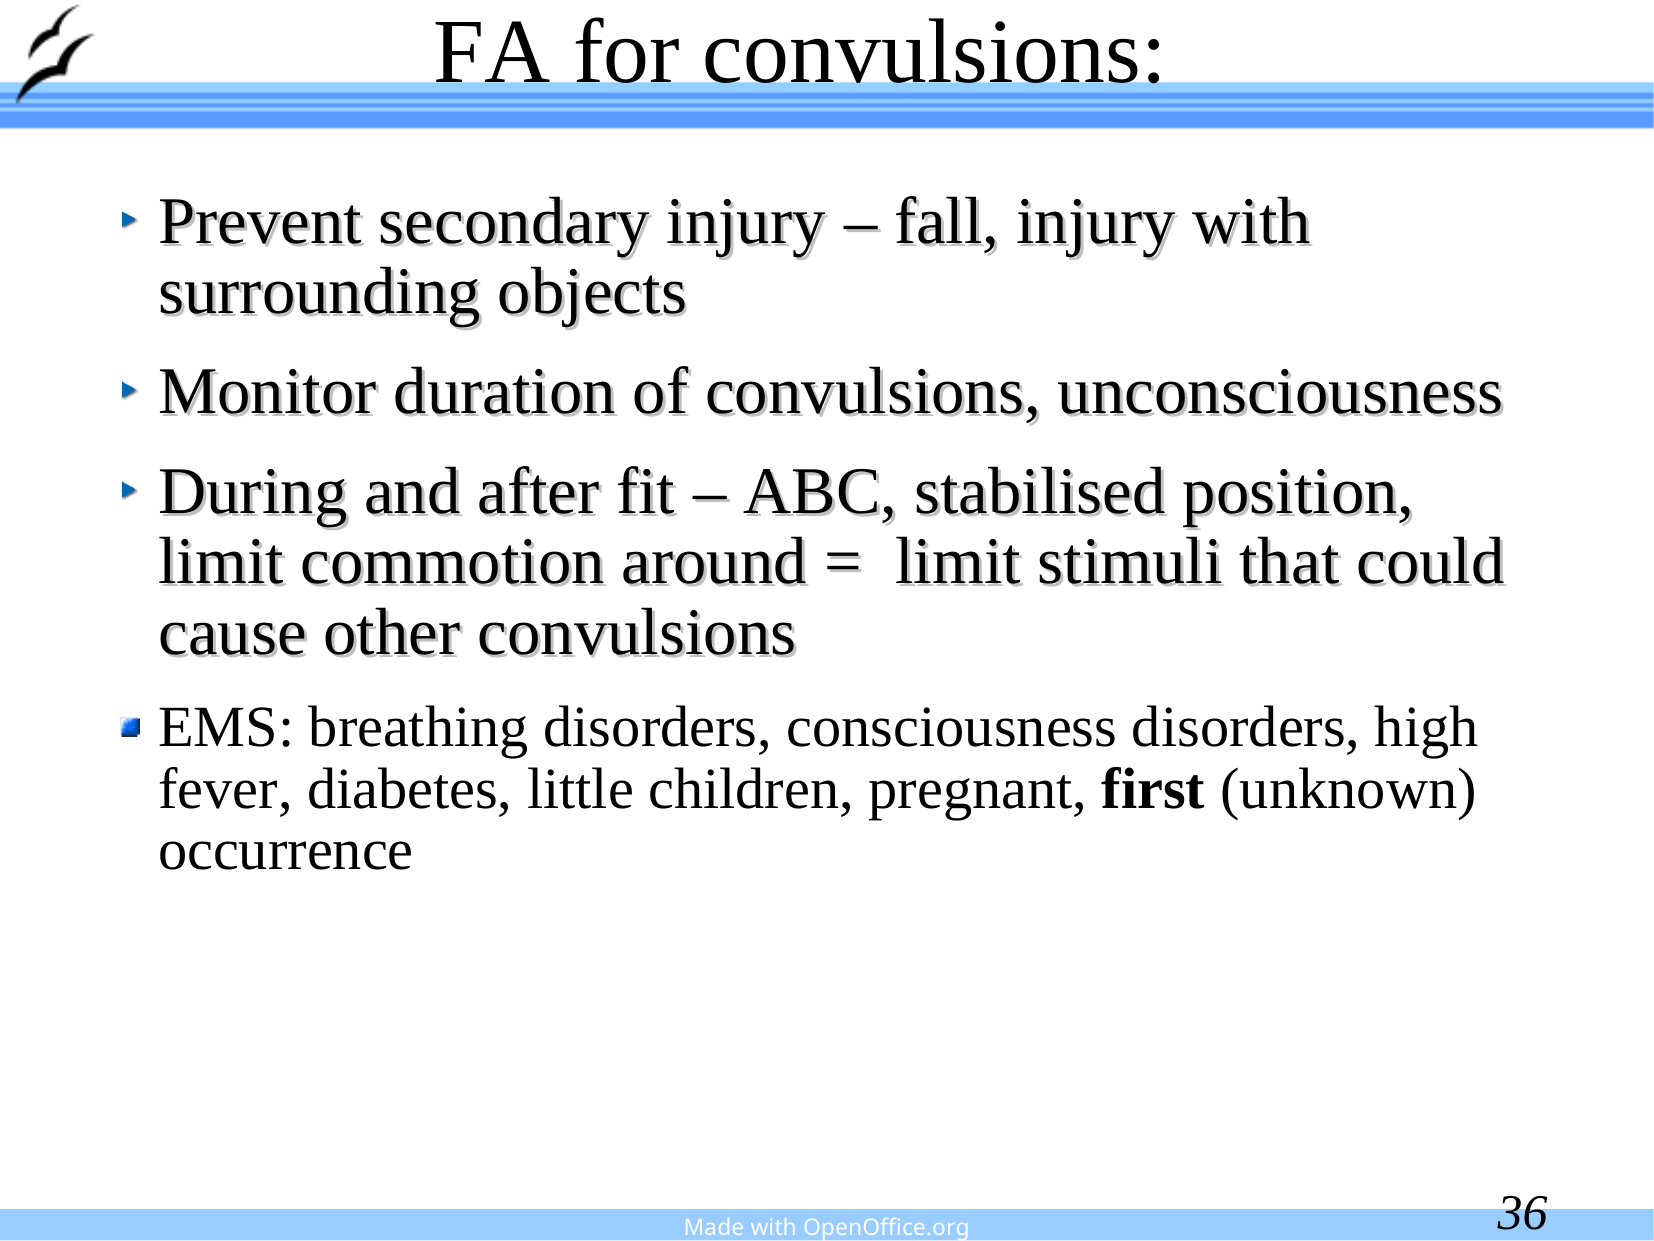

# FA for convulsions:
Prevent secondary injury – fall, injury with surrounding objects
Monitor duration of convulsions, unconsciousness
During and after fit – ABC, stabilised position, limit commotion around = limit stimuli that could cause other convulsions
EMS: breathing disorders, consciousness disorders, high fever, diabetes, little children, pregnant, first (unknown) occurrence